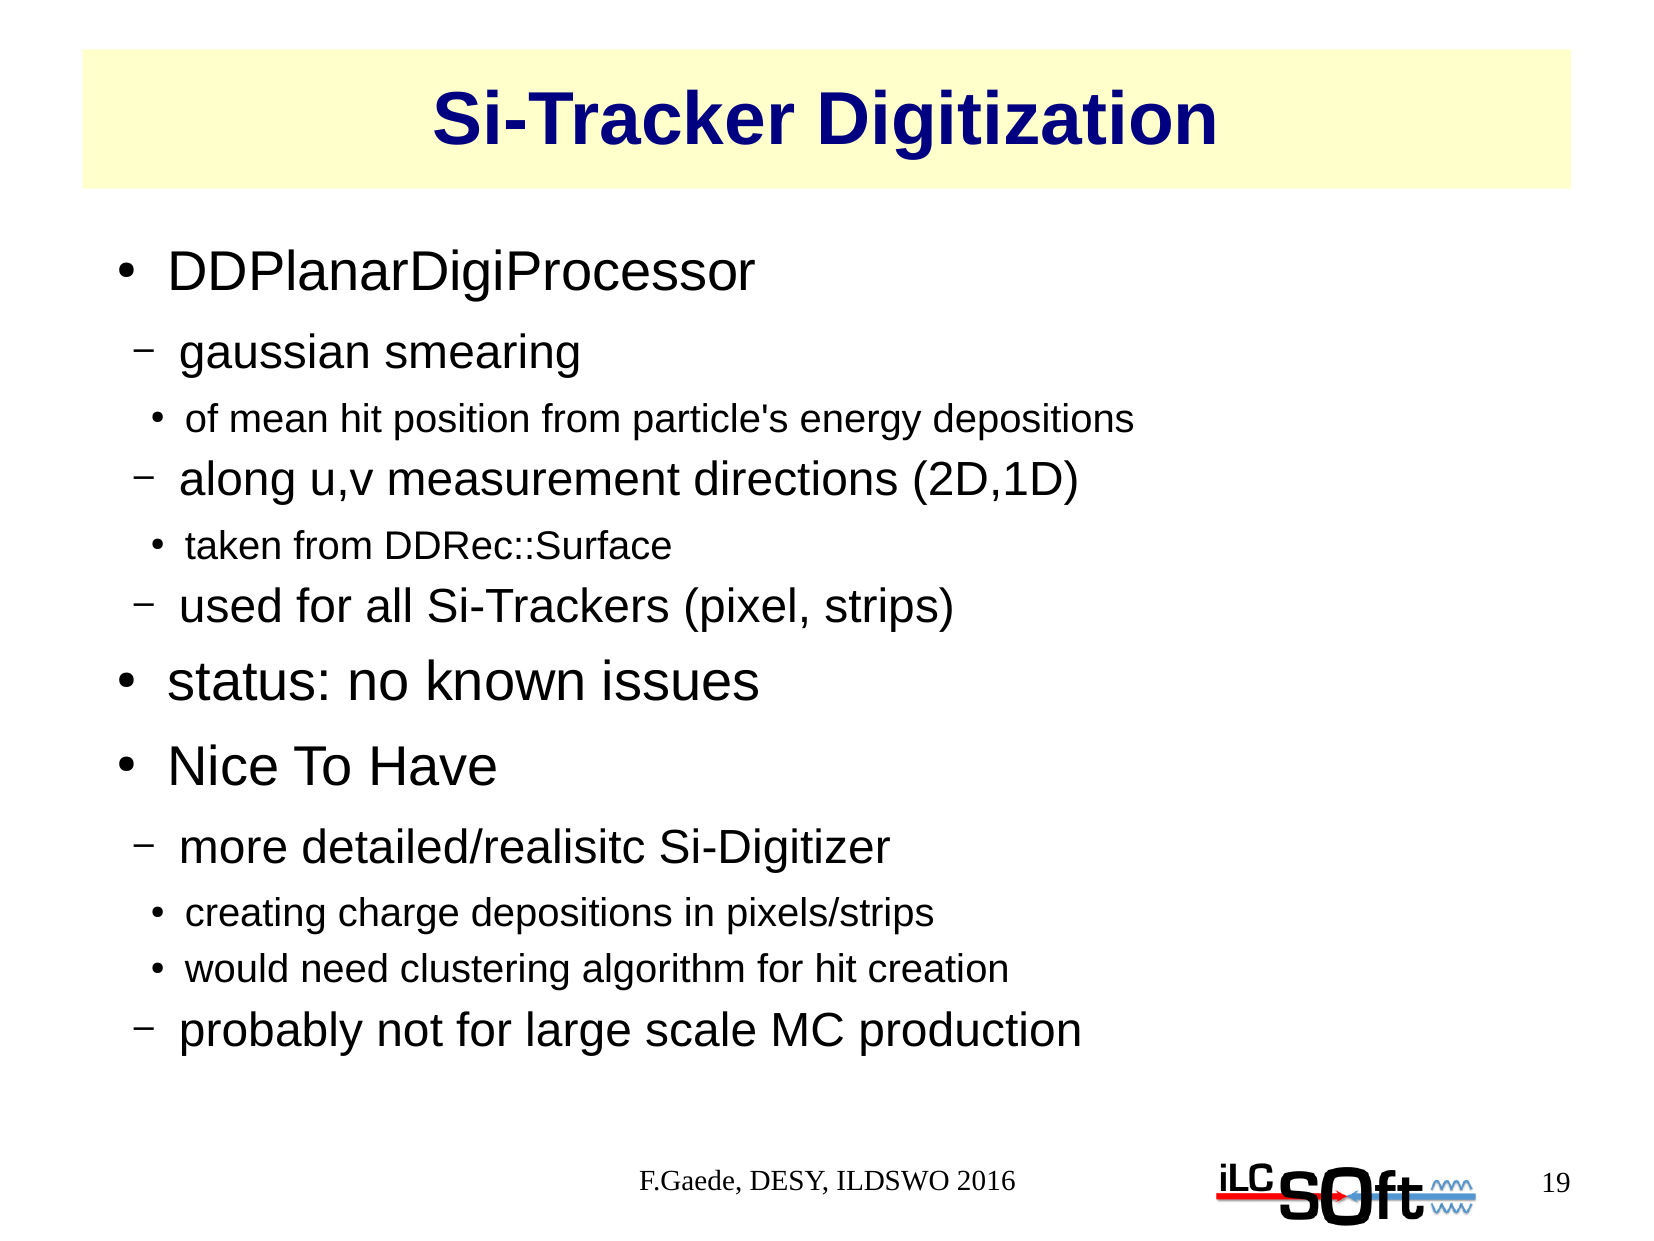

# Si-Tracker Digitization
DDPlanarDigiProcessor
gaussian smearing
of mean hit position from particle's energy depositions
along u,v measurement directions (2D,1D)
taken from DDRec::Surface
used for all Si-Trackers (pixel, strips)
status: no known issues
Nice To Have
more detailed/realisitc Si-Digitizer
creating charge depositions in pixels/strips
would need clustering algorithm for hit creation
probably not for large scale MC production
19